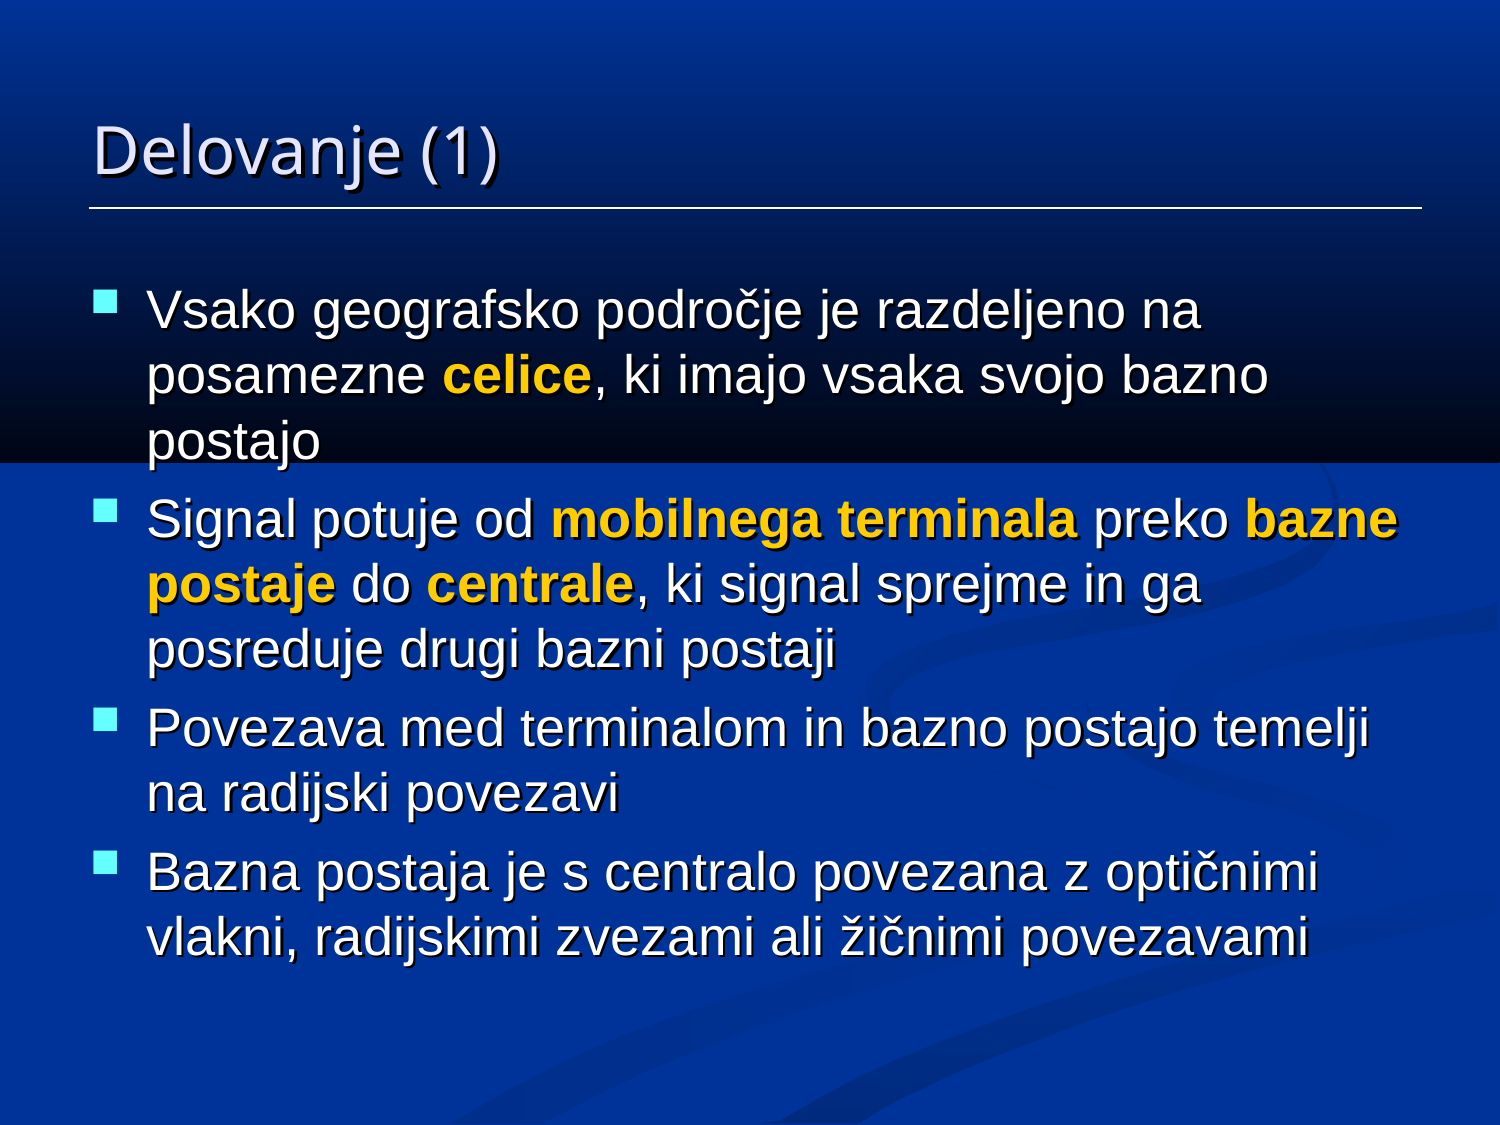

Delovanje (1)
# Vsako geografsko področje je razdeljeno na posamezne celice, ki imajo vsaka svojo bazno postajo
Signal potuje od mobilnega terminala preko bazne postaje do centrale, ki signal sprejme in ga posreduje drugi bazni postaji
Povezava med terminalom in bazno postajo temelji na radijski povezavi
Bazna postaja je s centralo povezana z optičnimi vlakni, radijskimi zvezami ali žičnimi povezavami